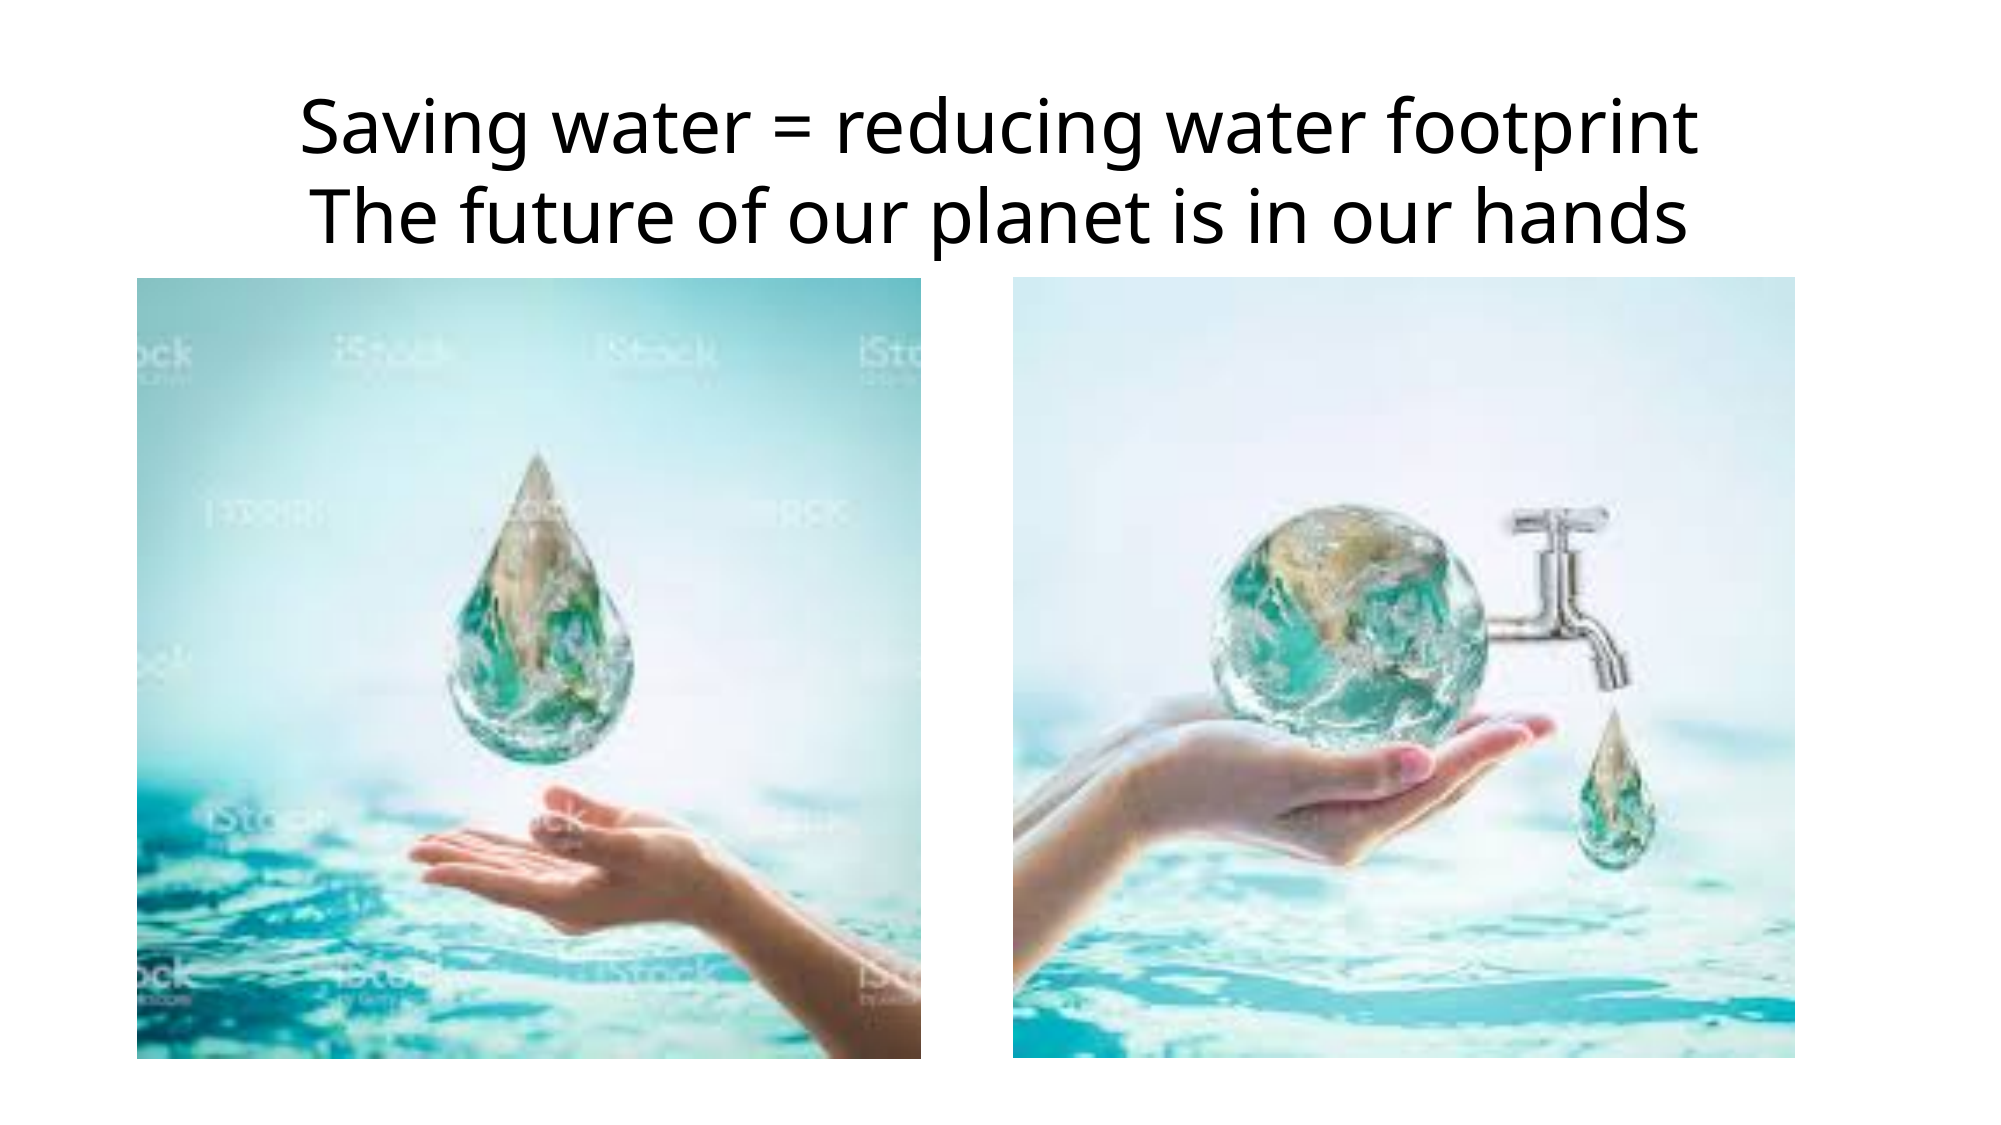

# Saving water = reducing water footprint The future of our planet is in our hands